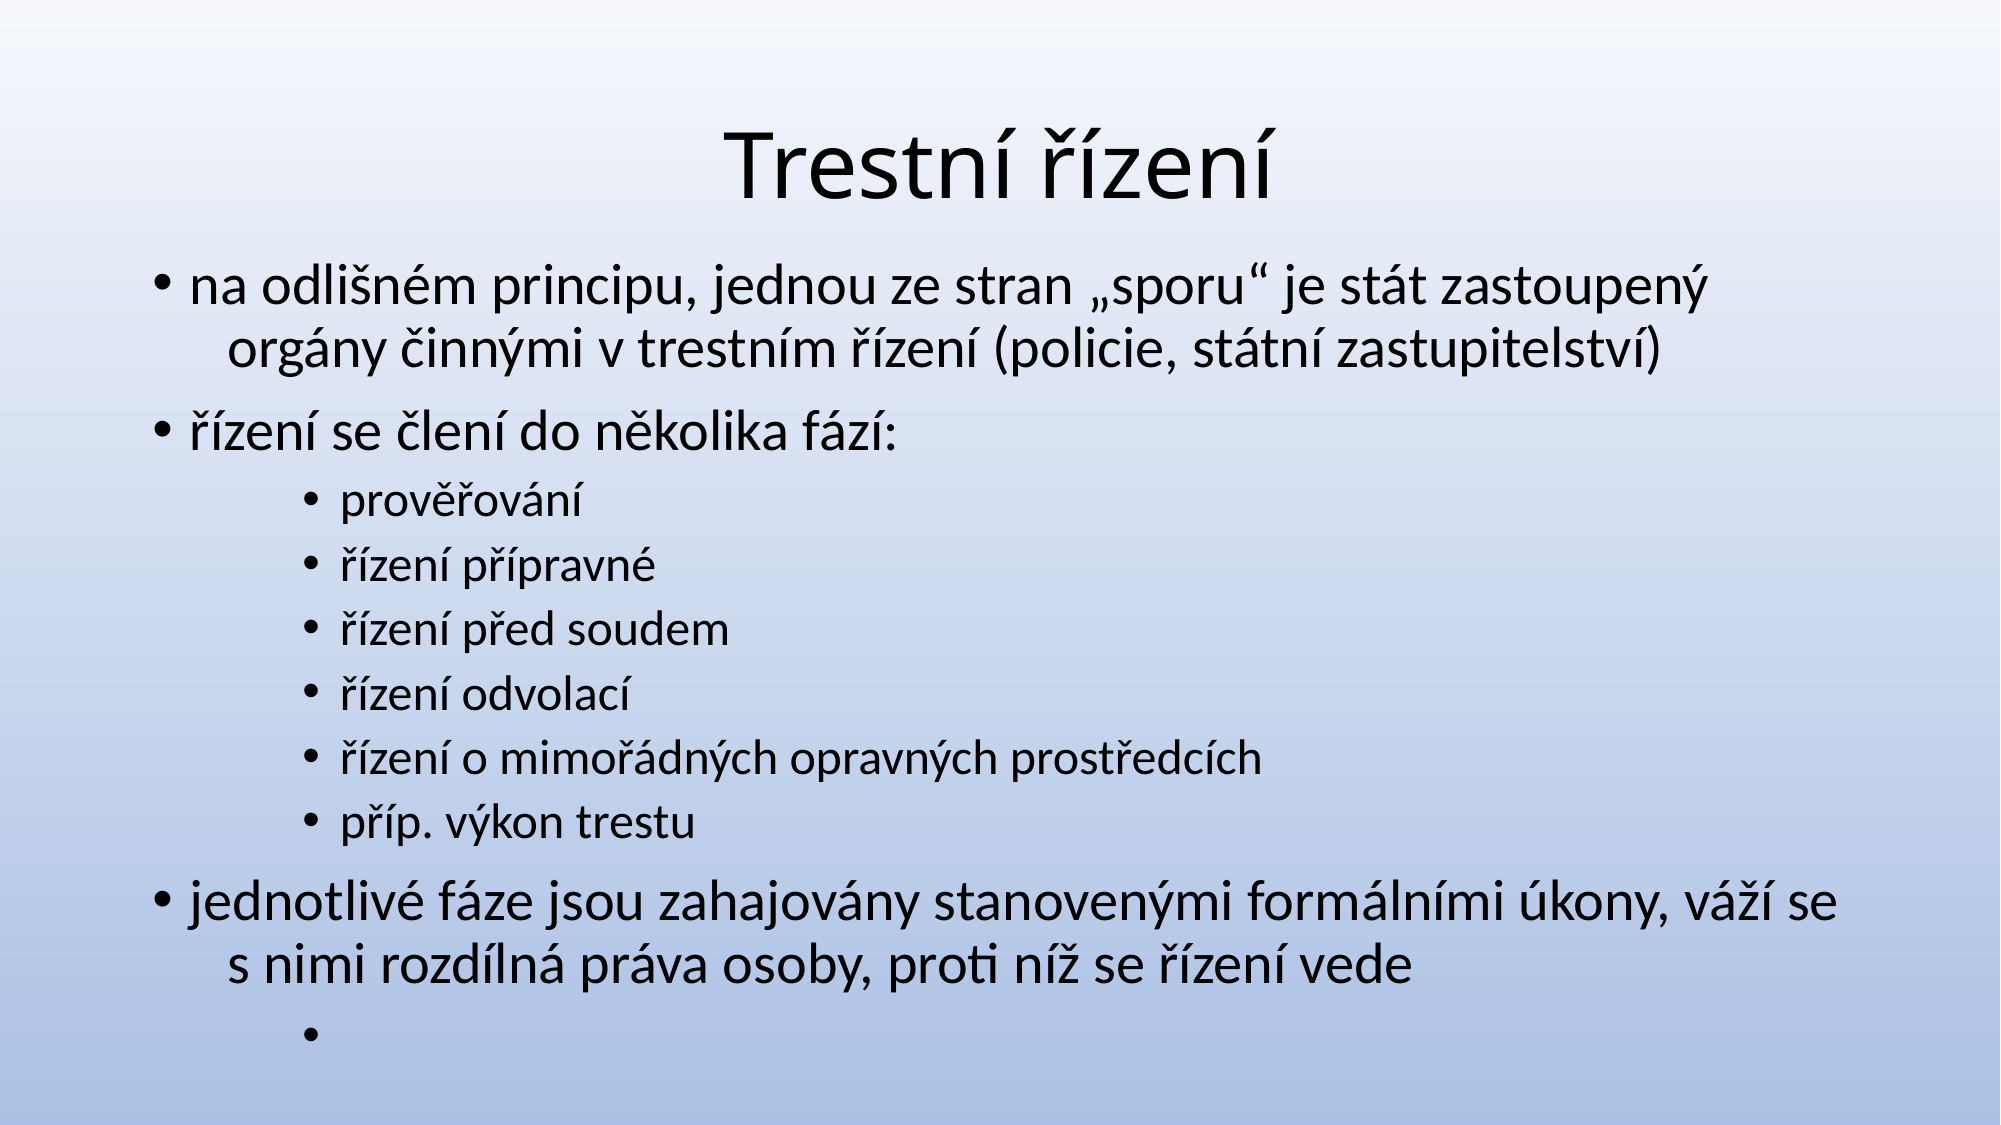

# Trestní řízení
na odlišném principu, jednou ze stran „sporu“ je stát zastoupený orgány činnými v trestním řízení (policie, státní zastupitelství)
řízení se člení do několika fází:
prověřování
řízení přípravné
řízení před soudem
řízení odvolací
řízení o mimořádných opravných prostředcích
příp. výkon trestu
jednotlivé fáze jsou zahajovány stanovenými formálními úkony, váží se s nimi rozdílná práva osoby, proti níž se řízení vede